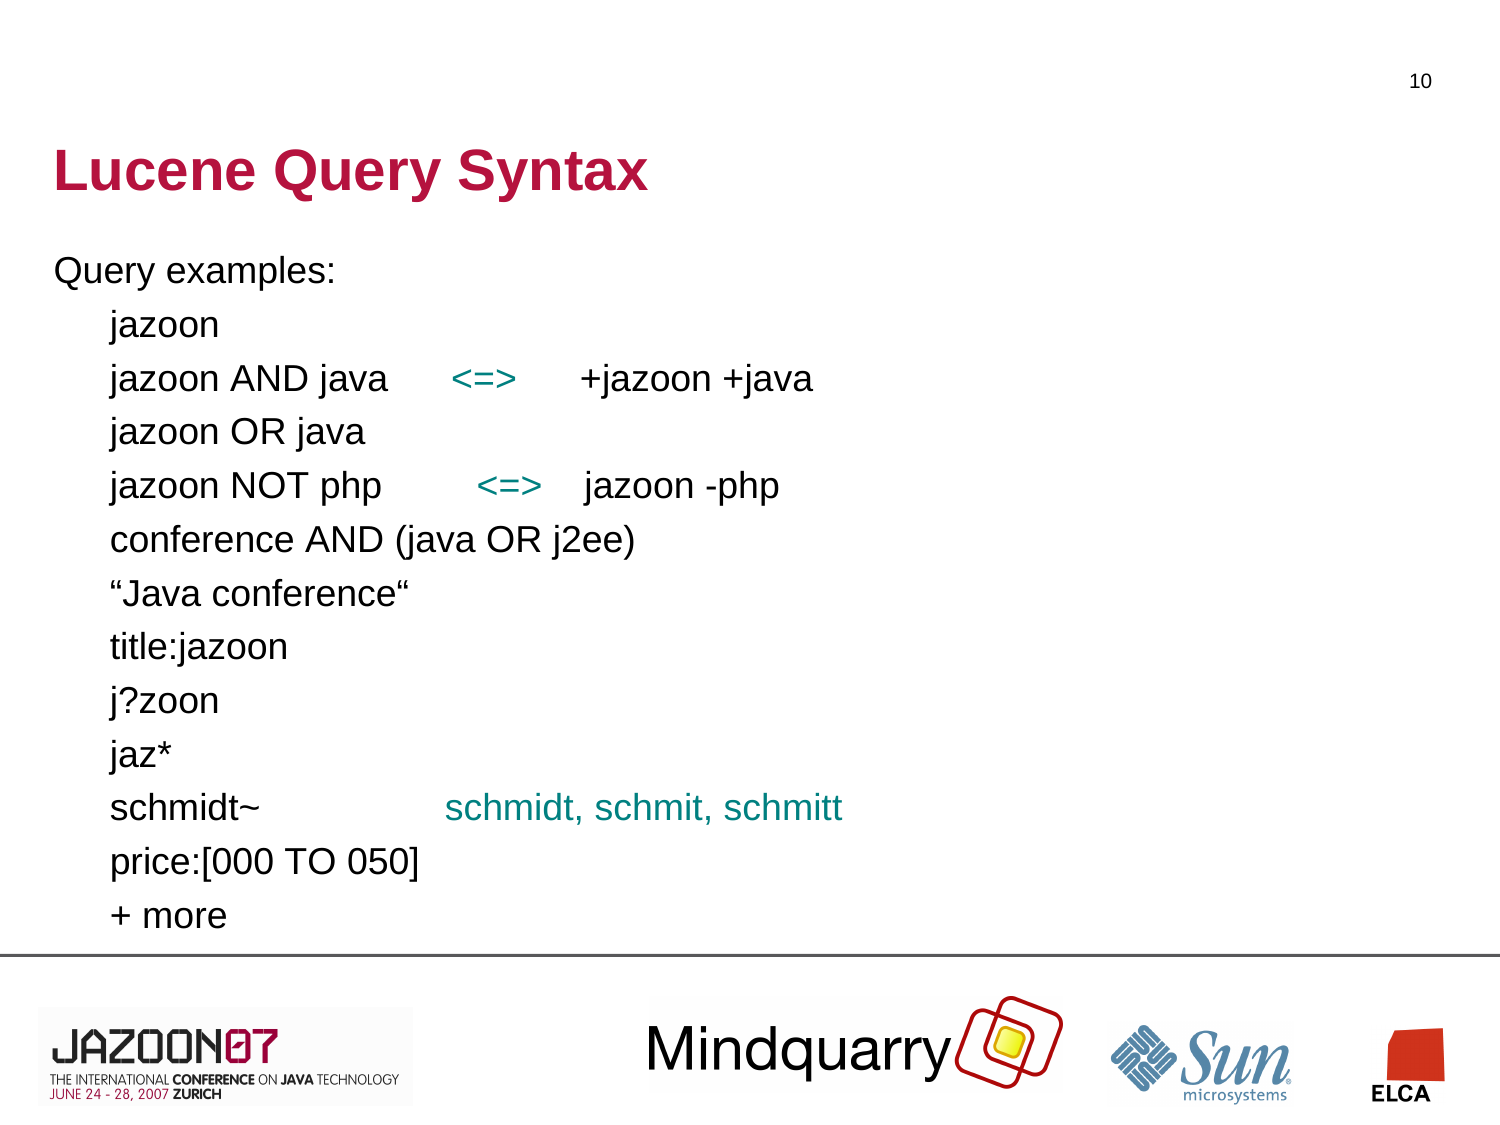

10
# Lucene Query Syntax
Query examples:
jazoon
jazoon AND java <=> +jazoon +java
jazoon OR java
jazoon NOT php <=> jazoon -php
conference AND (java OR j2ee)
“Java conference“
title:jazoon
j?zoon
jaz*
schmidt~	schmidt, schmit, schmitt
price:[000 TO 050]
+ more